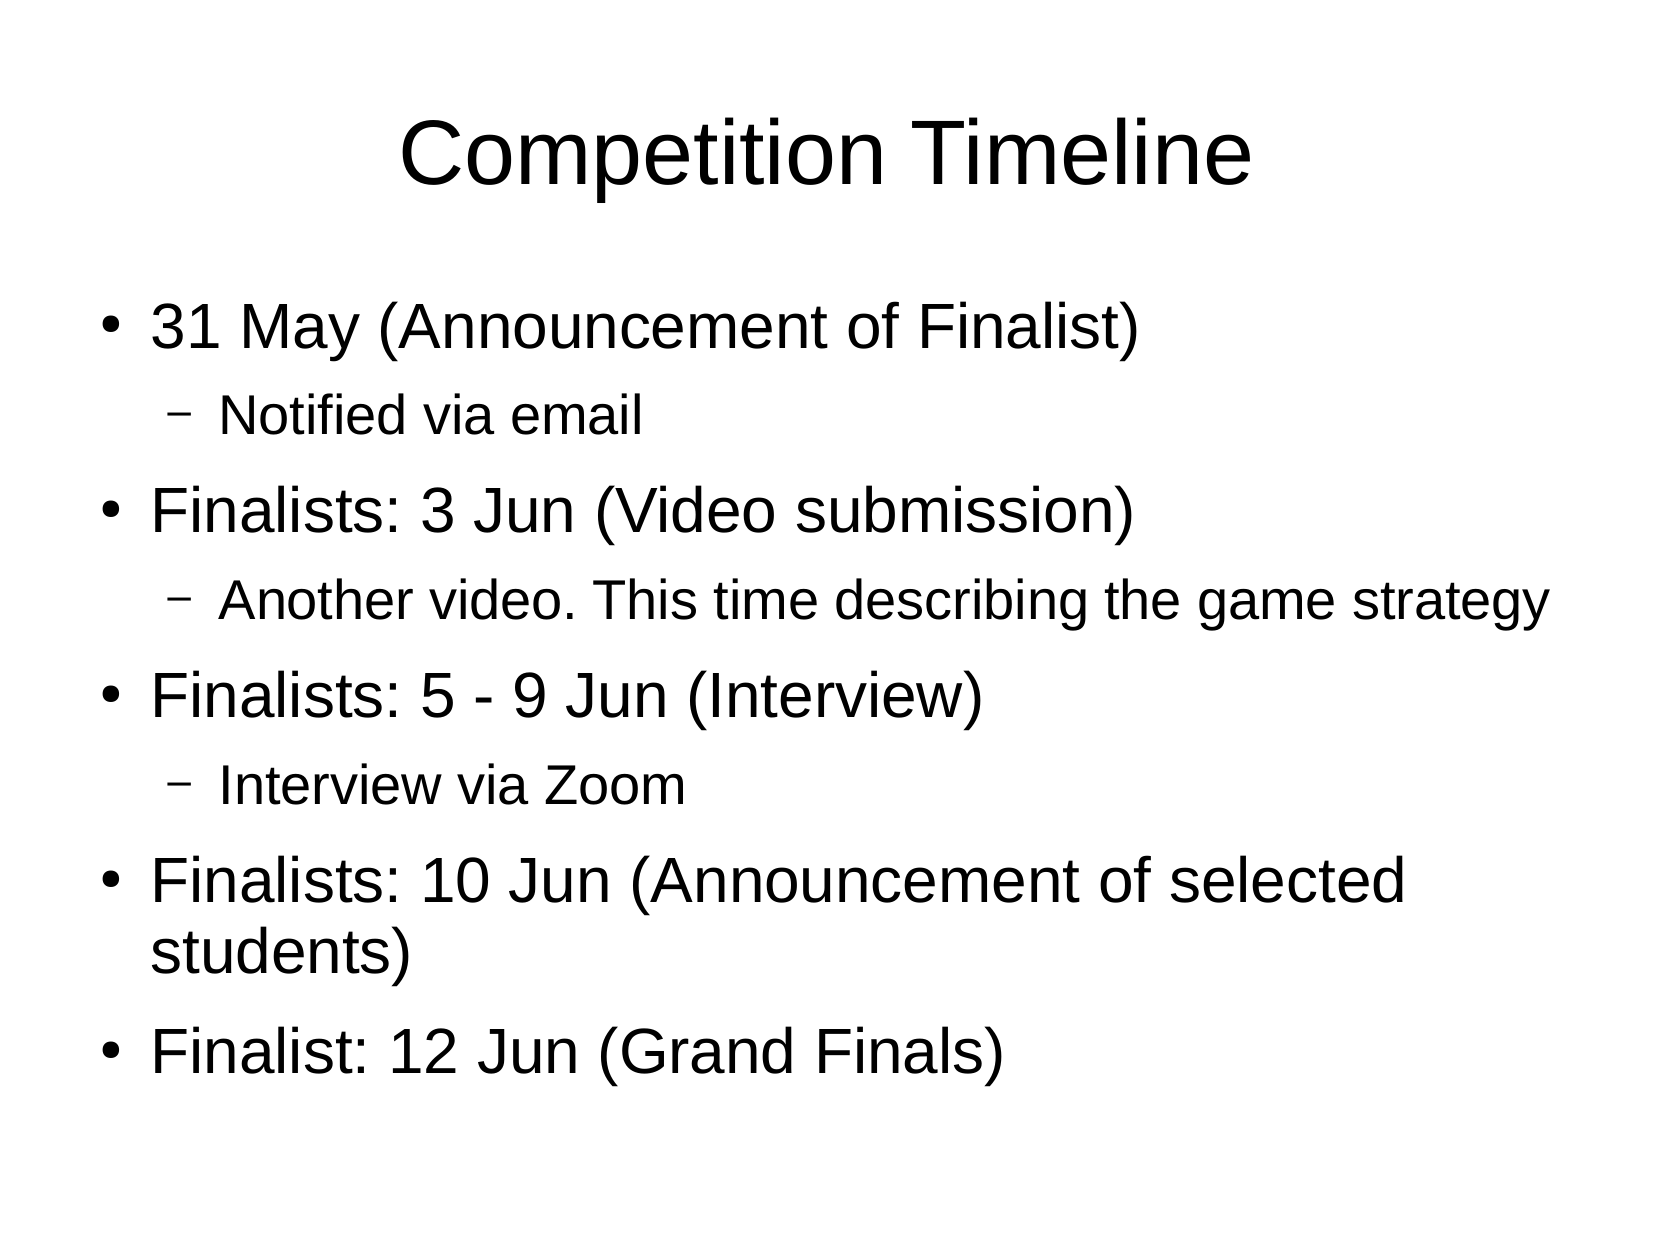

# Competition Timeline
31 May (Announcement of Finalist)
Notified via email
Finalists: 3 Jun (Video submission)
Another video. This time describing the game strategy
Finalists: 5 - 9 Jun (Interview)
Interview via Zoom
Finalists: 10 Jun (Announcement of selected students)
Finalist: 12 Jun (Grand Finals)